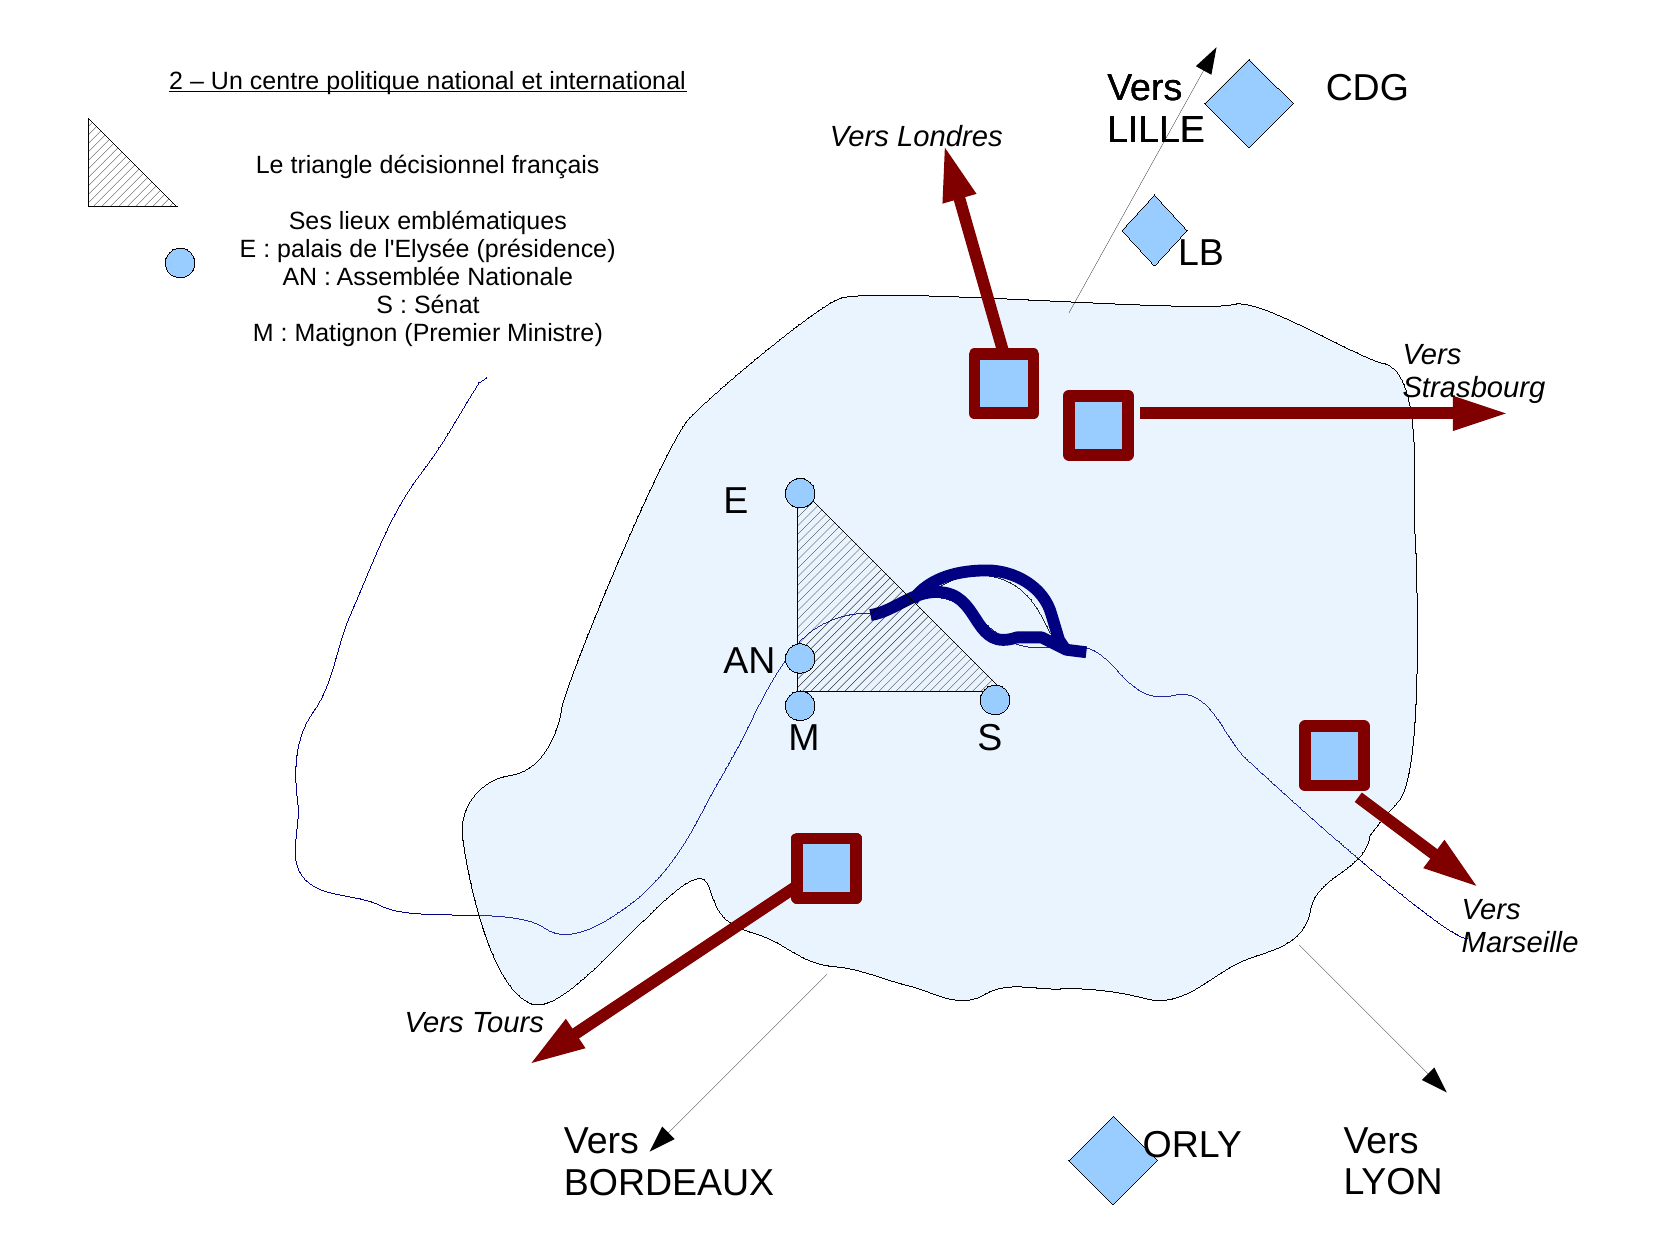

# 2 – Un centre politique national et international Le triangle décisionnel français Ses lieux emblématiques E : palais de l'Elysée (présidence) AN : Assemblée Nationale S : Sénat M : Matignon (Premier Ministre)
Vers LILLE
Vers LILLE
Vers LILLE
CDG
Vers Londres
LB
Vers Strasbourg
E
AN
S
M
Vers Marseille
Vers Tours
Vers LYON
Vers
BORDEAUX
ORLY